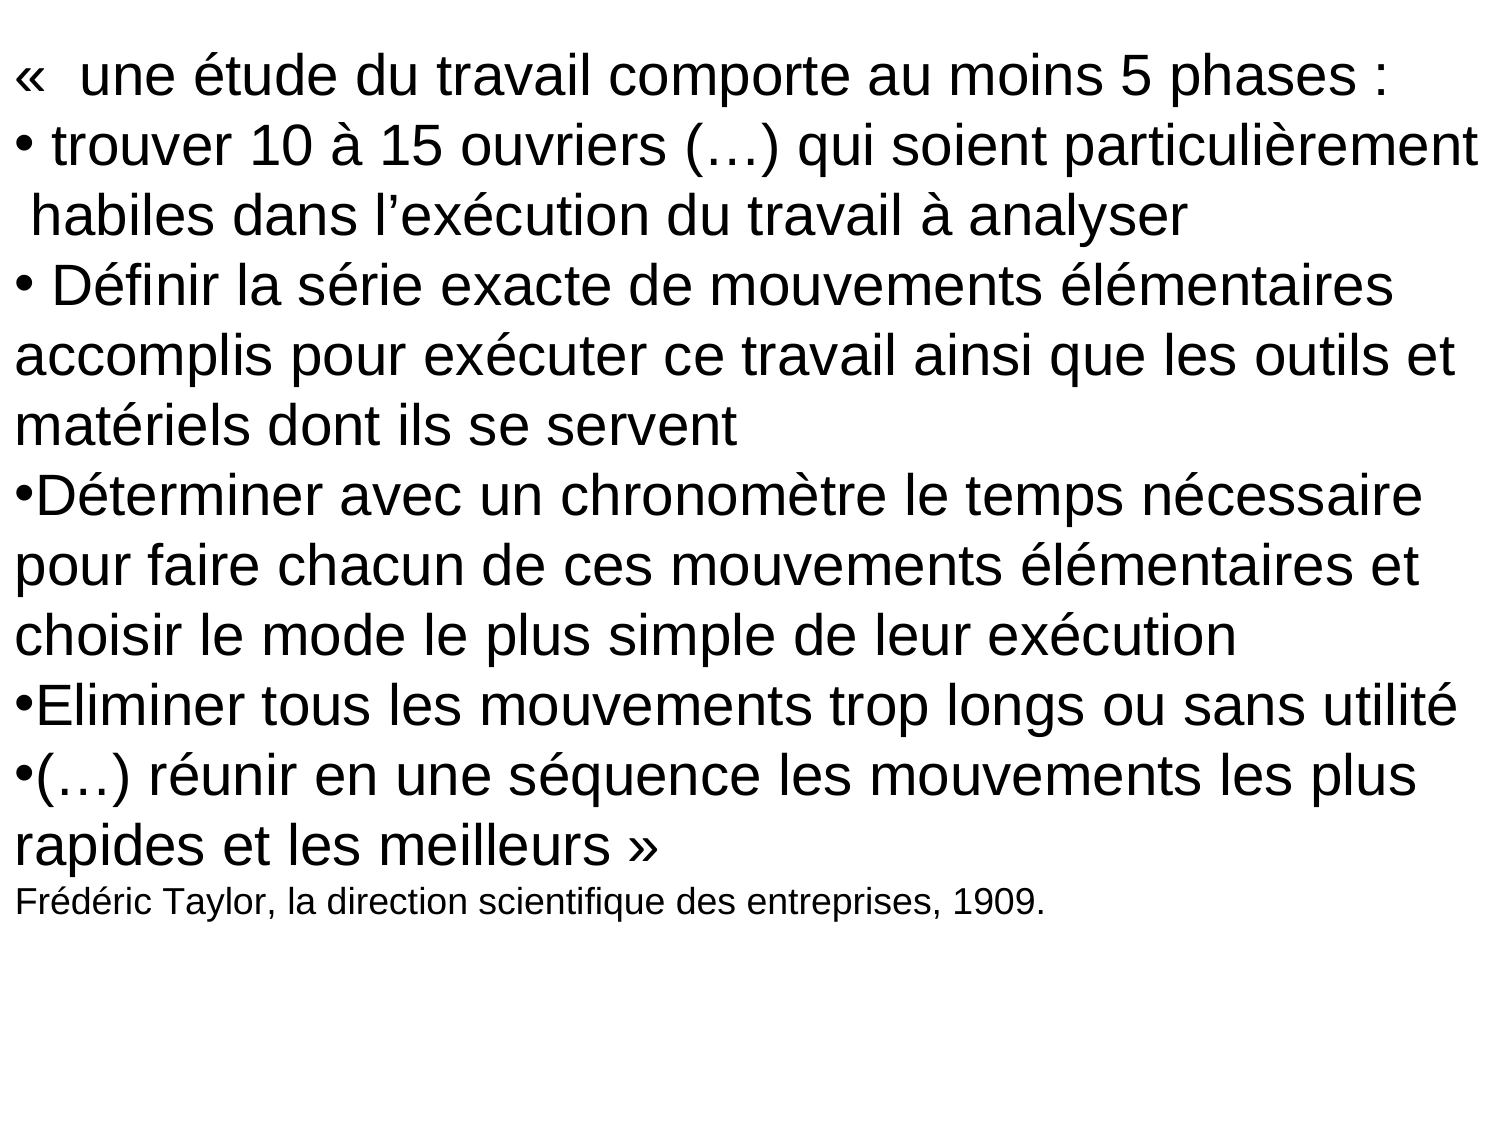

«  une étude du travail comporte au moins 5 phases :
 trouver 10 à 15 ouvriers (…) qui soient particulièrement habiles dans l’exécution du travail à analyser
 Définir la série exacte de mouvements élémentaires accomplis pour exécuter ce travail ainsi que les outils et matériels dont ils se servent
Déterminer avec un chronomètre le temps nécessaire pour faire chacun de ces mouvements élémentaires et choisir le mode le plus simple de leur exécution
Eliminer tous les mouvements trop longs ou sans utilité
(…) réunir en une séquence les mouvements les plus rapides et les meilleurs »
Frédéric Taylor, la direction scientifique des entreprises, 1909.